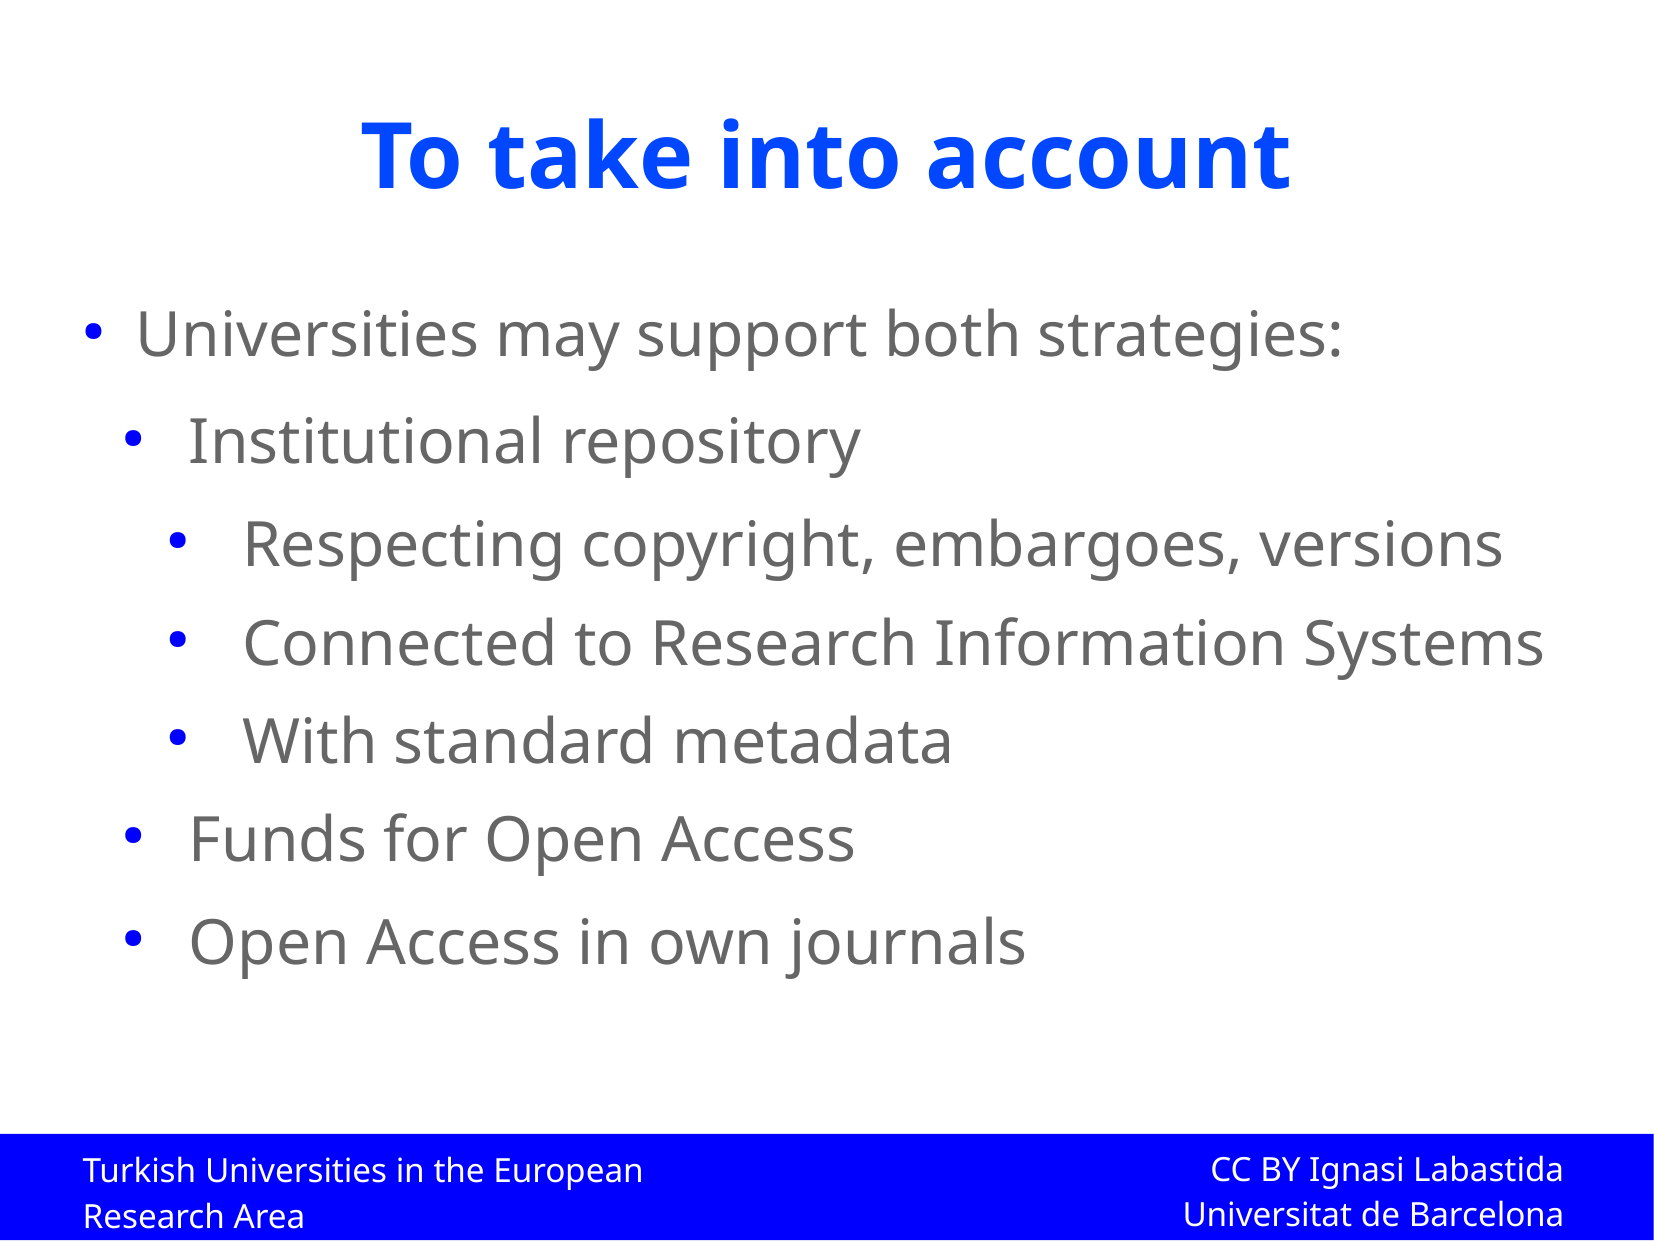

# To take into account
Universities may support both strategies:
Institutional repository
Respecting copyright, embargoes, versions
Connected to Research Information Systems
With standard metadata
Funds for Open Access
Open Access in own journals